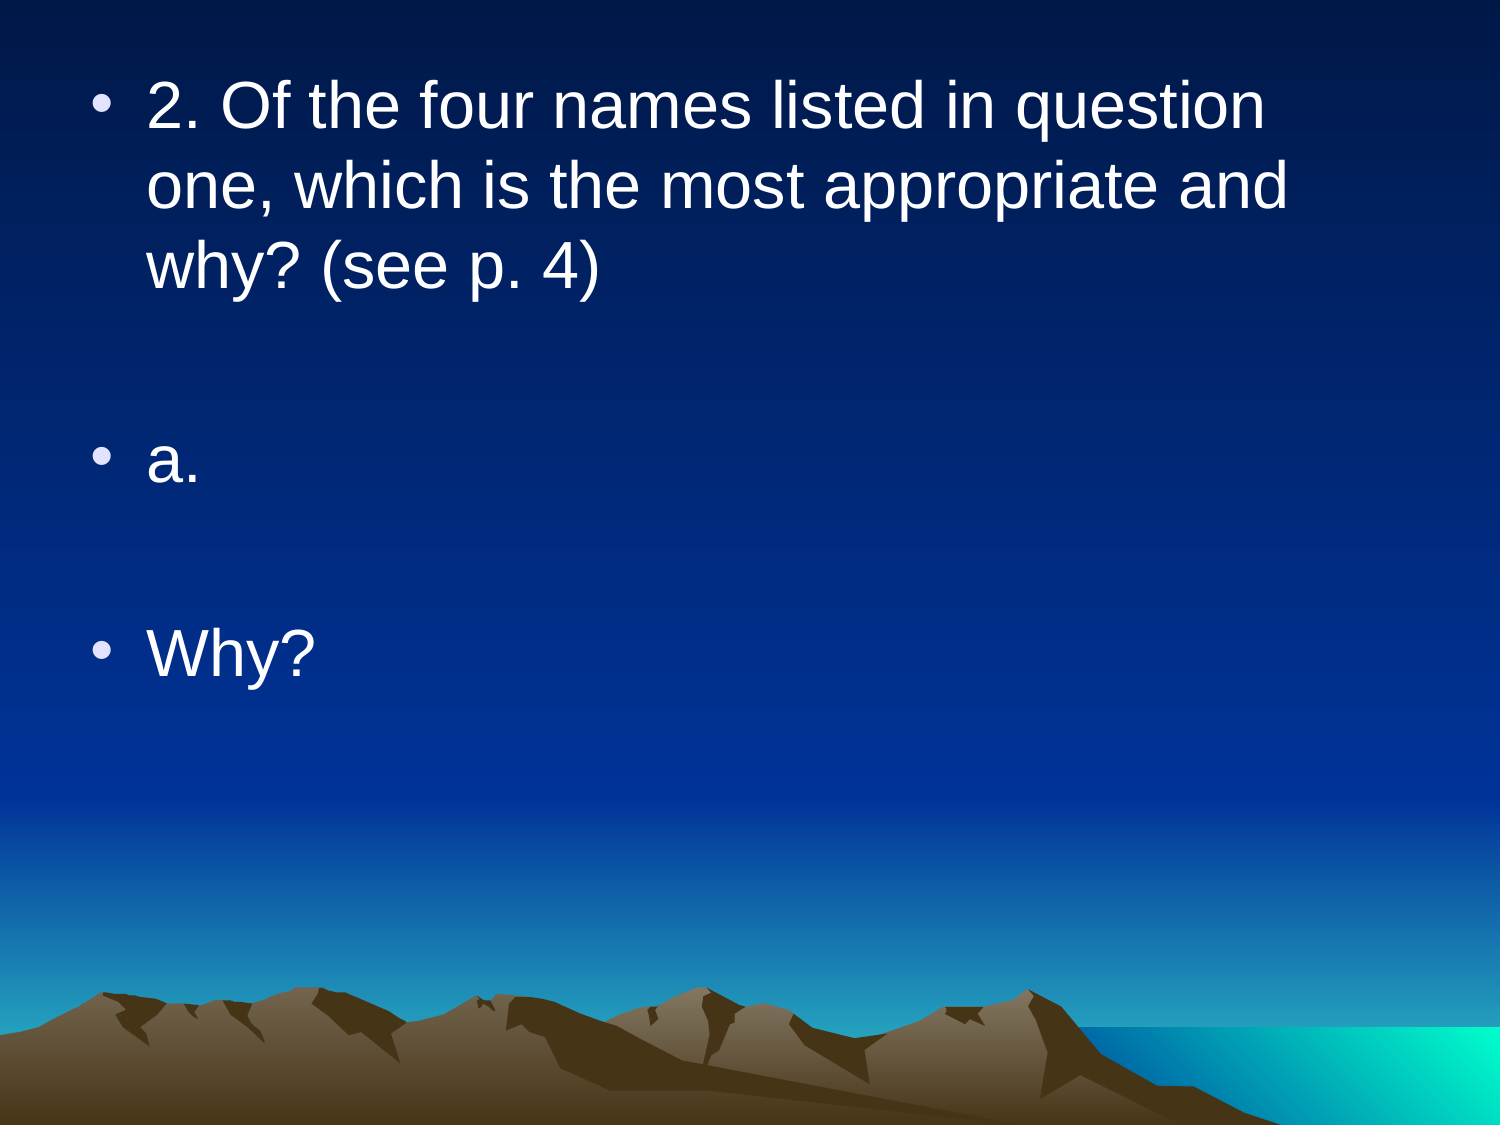

# 2. Of the four names listed in question one, which is the most appropriate and why? (see p. 4)
a.
Why?